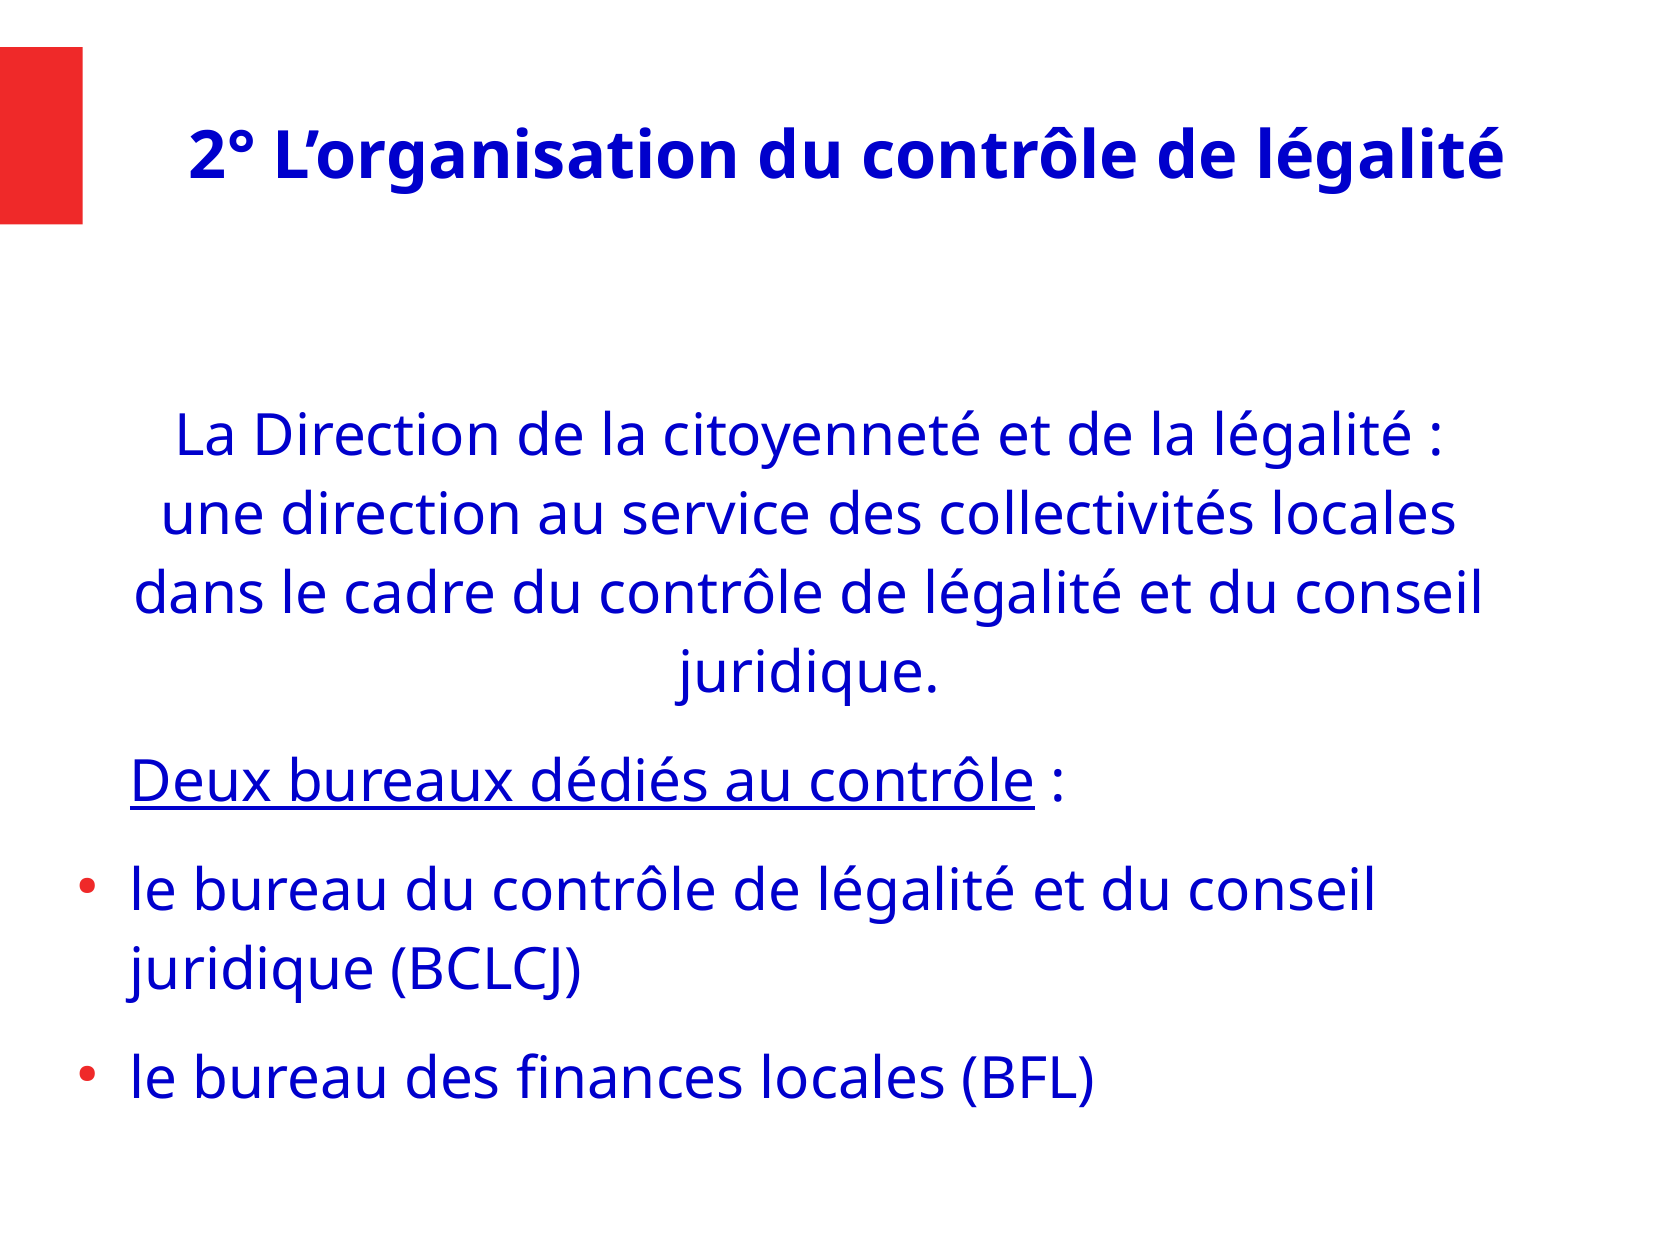

# 2° L’organisation du contrôle de légalité
La Direction de la citoyenneté et de la légalité : une direction au service des collectivités locales dans le cadre du contrôle de légalité et du conseil juridique.
Deux bureaux dédiés au contrôle :
le bureau du contrôle de légalité et du conseil juridique (BCLCJ)
le bureau des finances locales (BFL)